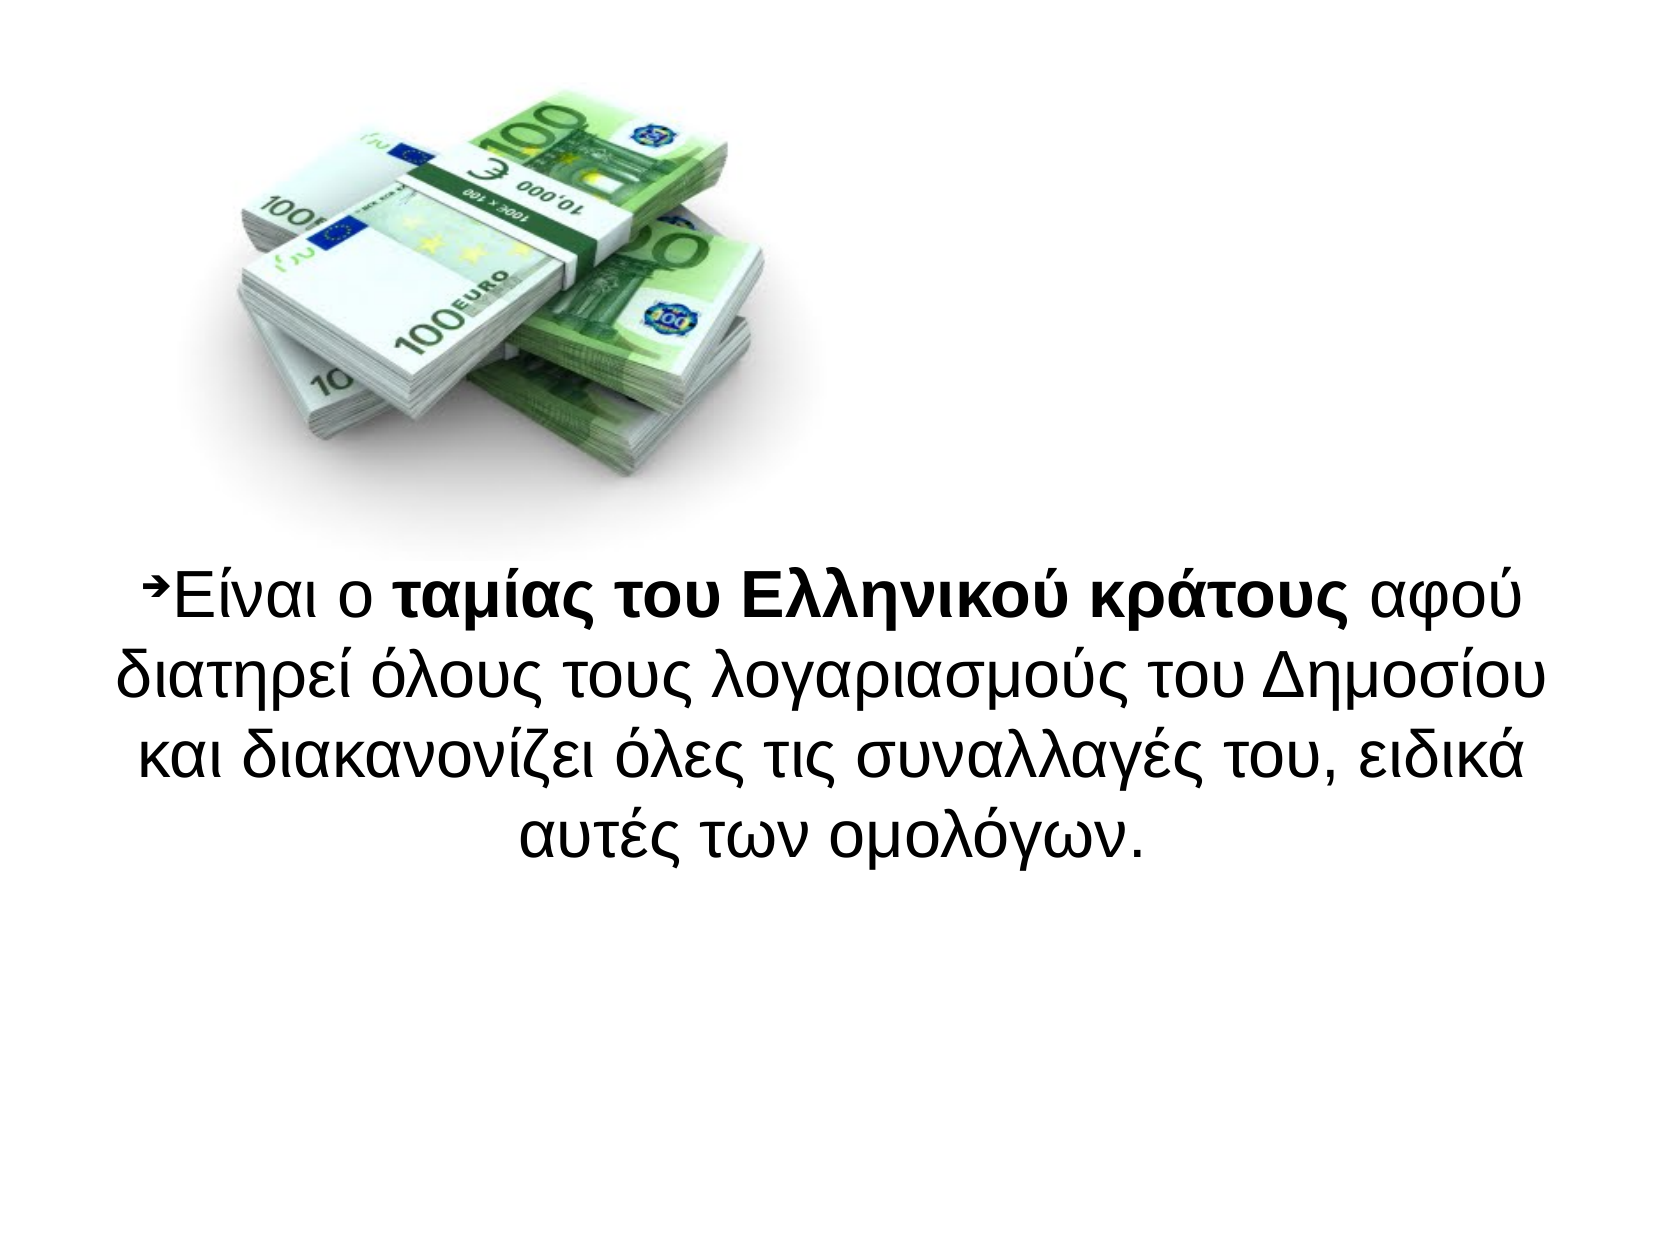

# Είναι ο ταμίας του Ελληνικού κράτους αφού διατηρεί όλους τους λογαριασμούς του Δημοσίου και διακανονίζει όλες τις συναλλαγές του, ειδικά αυτές των ομολόγων.